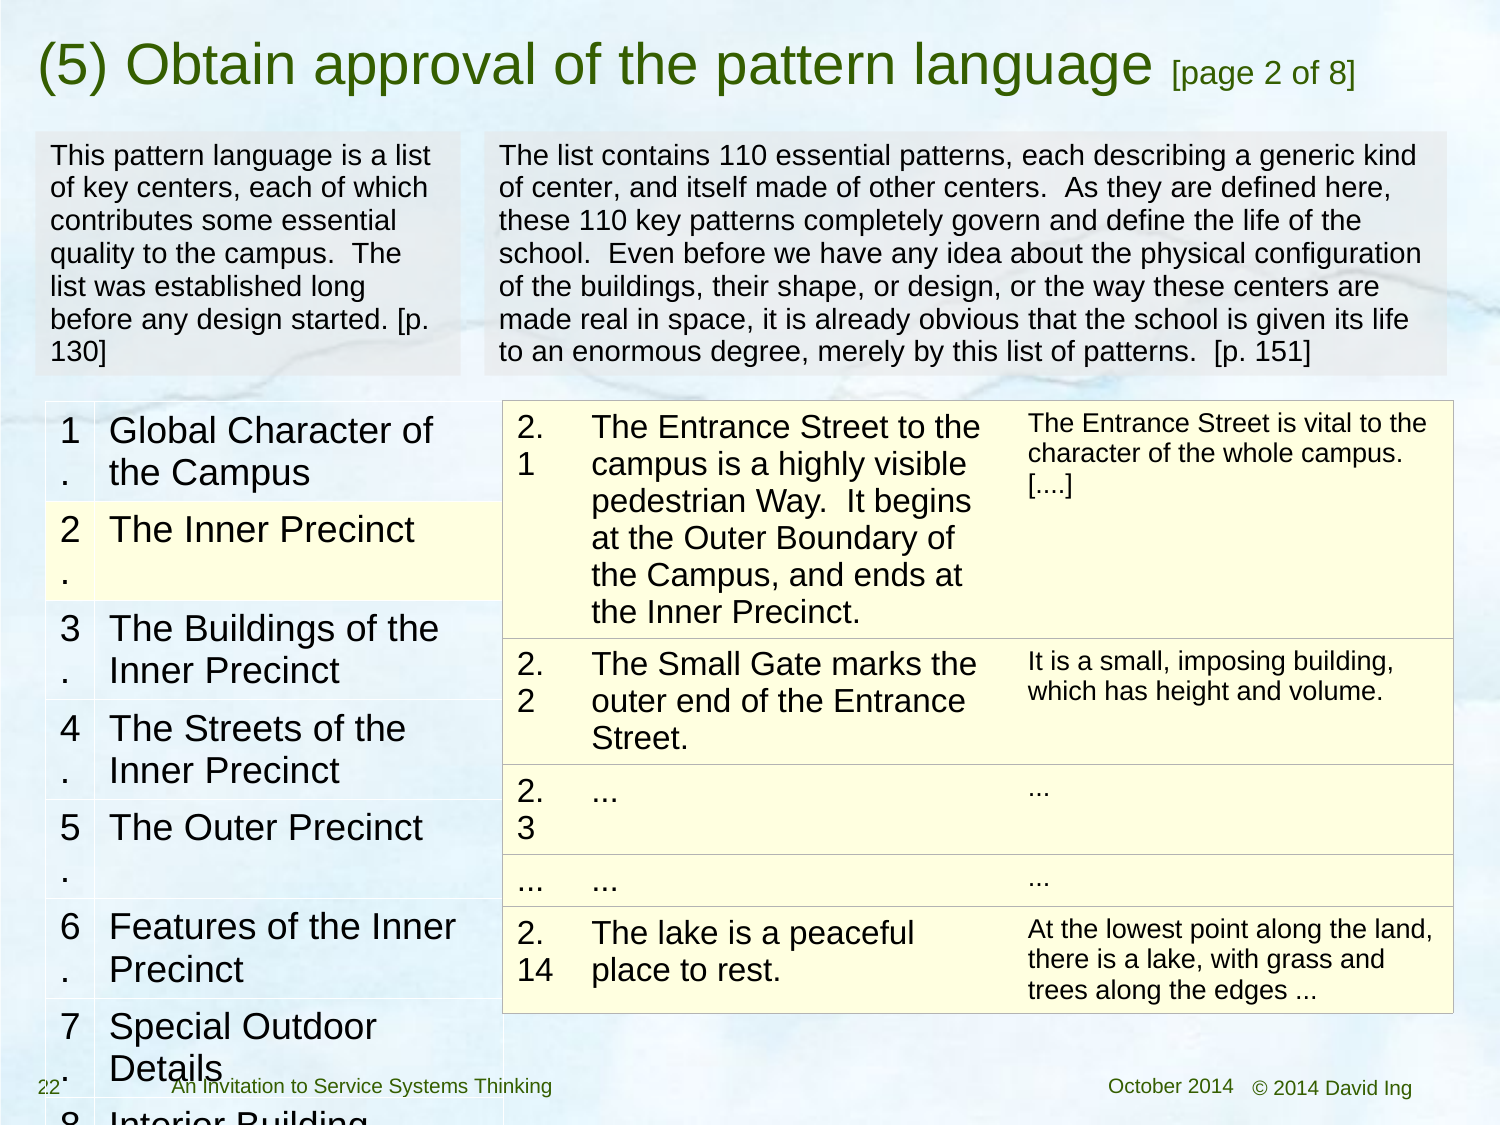

# (5) Obtain approval of the pattern language [page 2 of 8]
This pattern language is a list of key centers, each of which contributes some essential quality to the campus. The list was established long before any design started. [p. 130]
The list contains 110 essential patterns, each describing a generic kind of center, and itself made of other centers. As they are defined here, these 110 key patterns completely govern and define the life of the school. Even before we have any idea about the physical configuration of the buildings, their shape, or design, or the way these centers are made real in space, it is already obvious that the school is given its life to an enormous degree, merely by this list of patterns. [p. 151]
| 2.1 | The Entrance Street to the campus is a highly visible pedestrian Way. It begins at the Outer Boundary of the Campus, and ends at the Inner Precinct. | The Entrance Street is vital to the character of the whole campus. [....] |
| --- | --- | --- |
| 2.2 | The Small Gate marks the outer end of the Entrance Street. | It is a small, imposing building, which has height and volume. |
| 2.3 | ... | ... |
| ... | ... | ... |
| 2.14 | The lake is a peaceful place to rest. | At the lowest point along the land, there is a lake, with grass and trees along the edges ... |
| 1. | Global Character of the Campus |
| --- | --- |
| 2. | The Inner Precinct |
| 3. | The Buildings of the Inner Precinct |
| 4. | The Streets of the Inner Precinct |
| 5. | The Outer Precinct |
| 6. | Features of the Inner Precinct |
| 7. | Special Outdoor Details |
| 8. | Interior Building Character |
An Invitation to Service Systems Thinking
October 2014
22